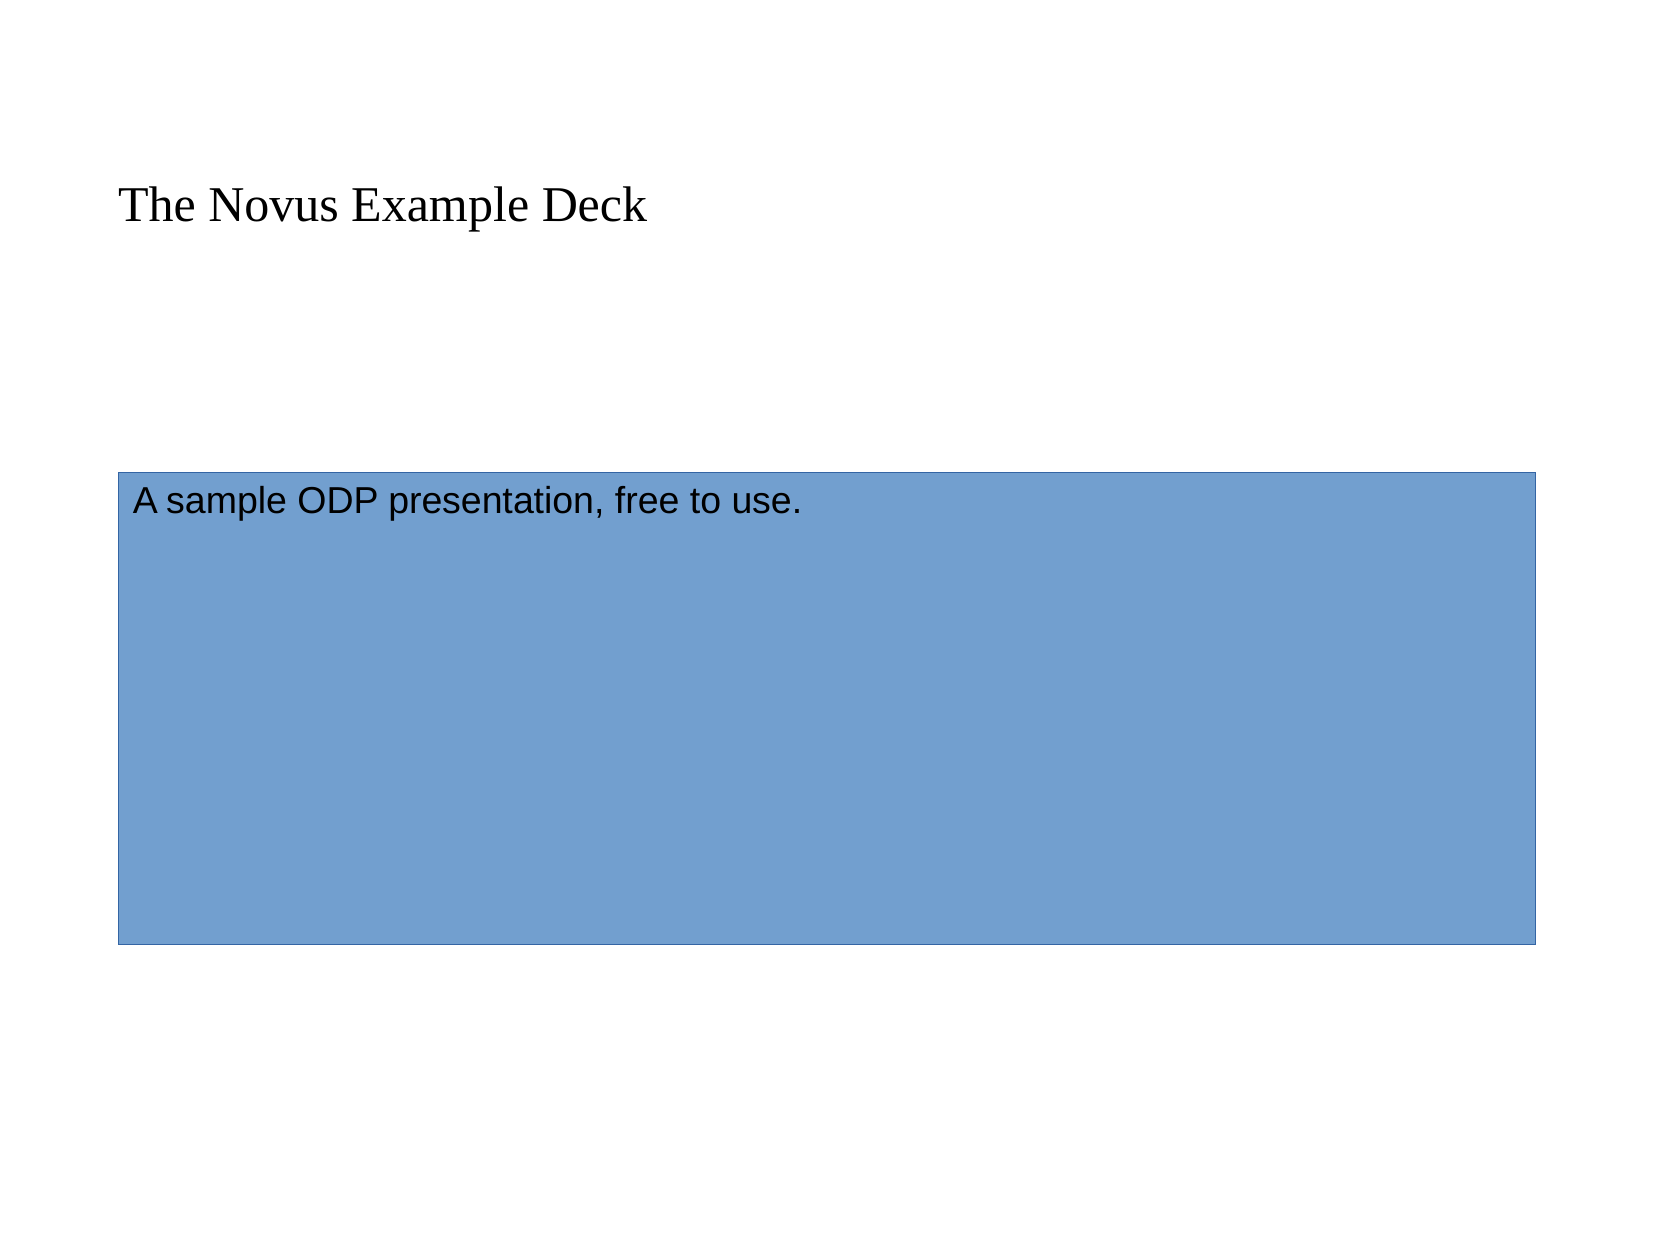

The Novus Example Deck
A sample ODP presentation, free to use.